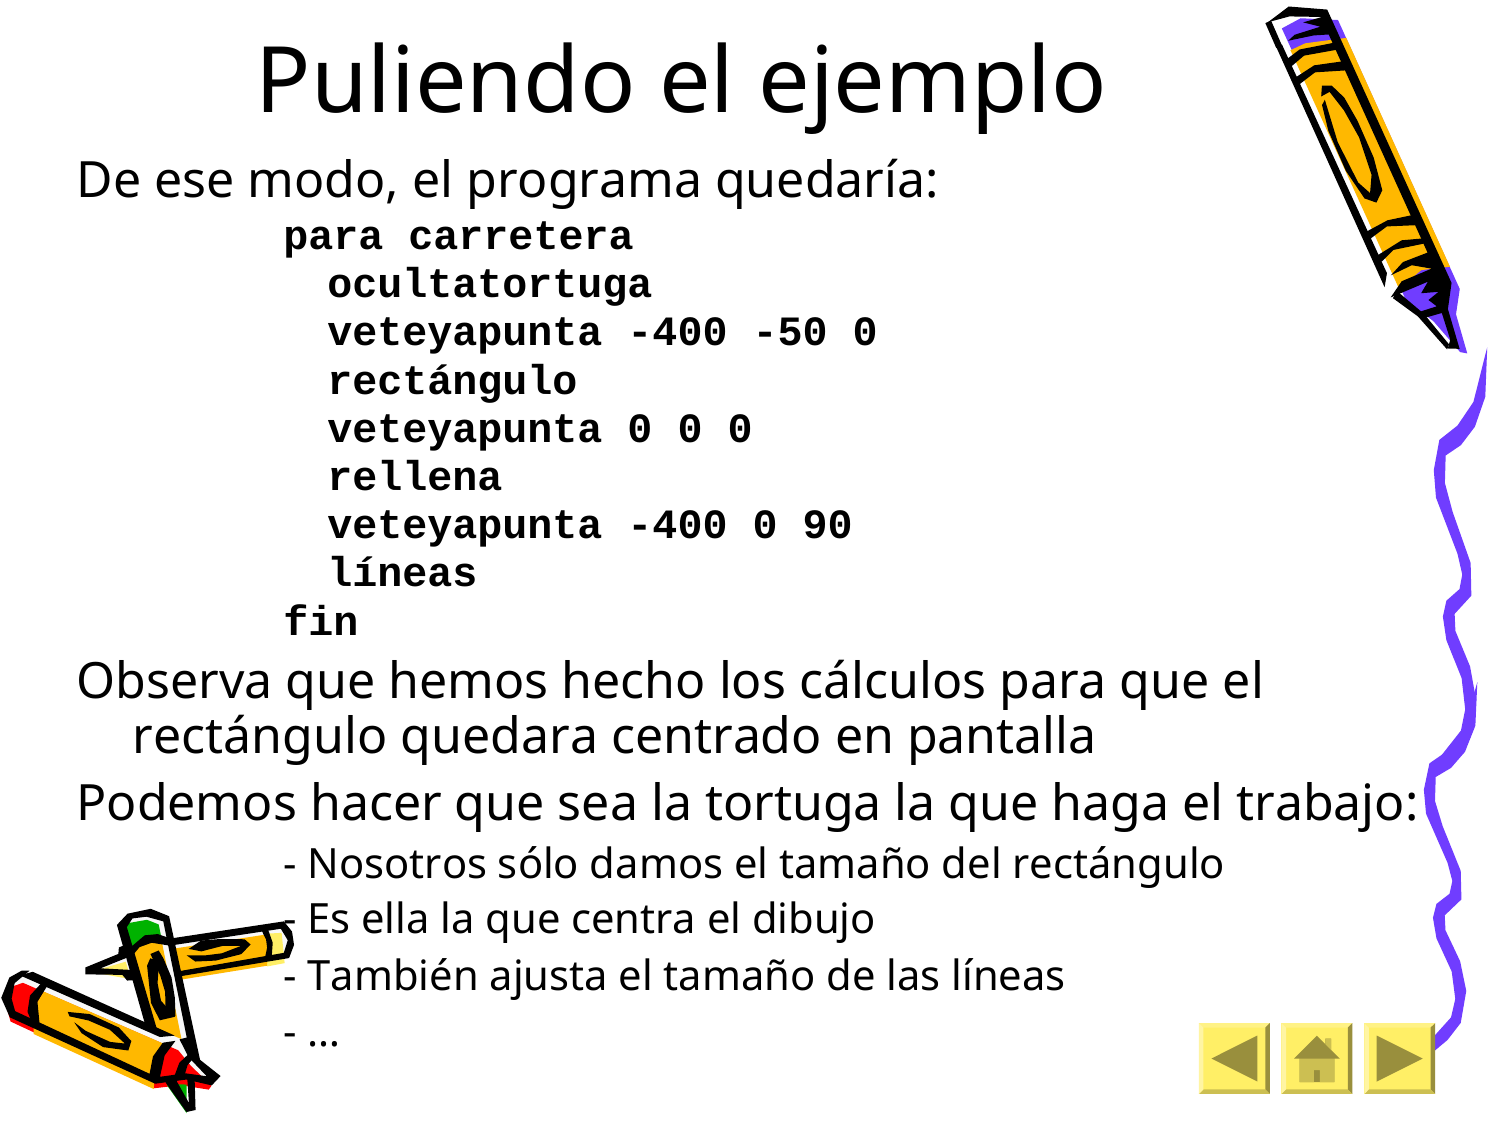

# Puliendo el ejemplo
De ese modo, el programa quedaría:
		para carretera
			ocultatortuga
			veteyapunta -400 -50 0
			rectángulo
			veteyapunta 0 0 0
			rellena
			veteyapunta -400 0 90
			líneas
		fin
Observa que hemos hecho los cálculos para que el rectángulo quedara centrado en pantalla
Podemos hacer que sea la tortuga la que haga el trabajo:
		- Nosotros sólo damos el tamaño del rectángulo
		- Es ella la que centra el dibujo
		- También ajusta el tamaño de las líneas
		- …